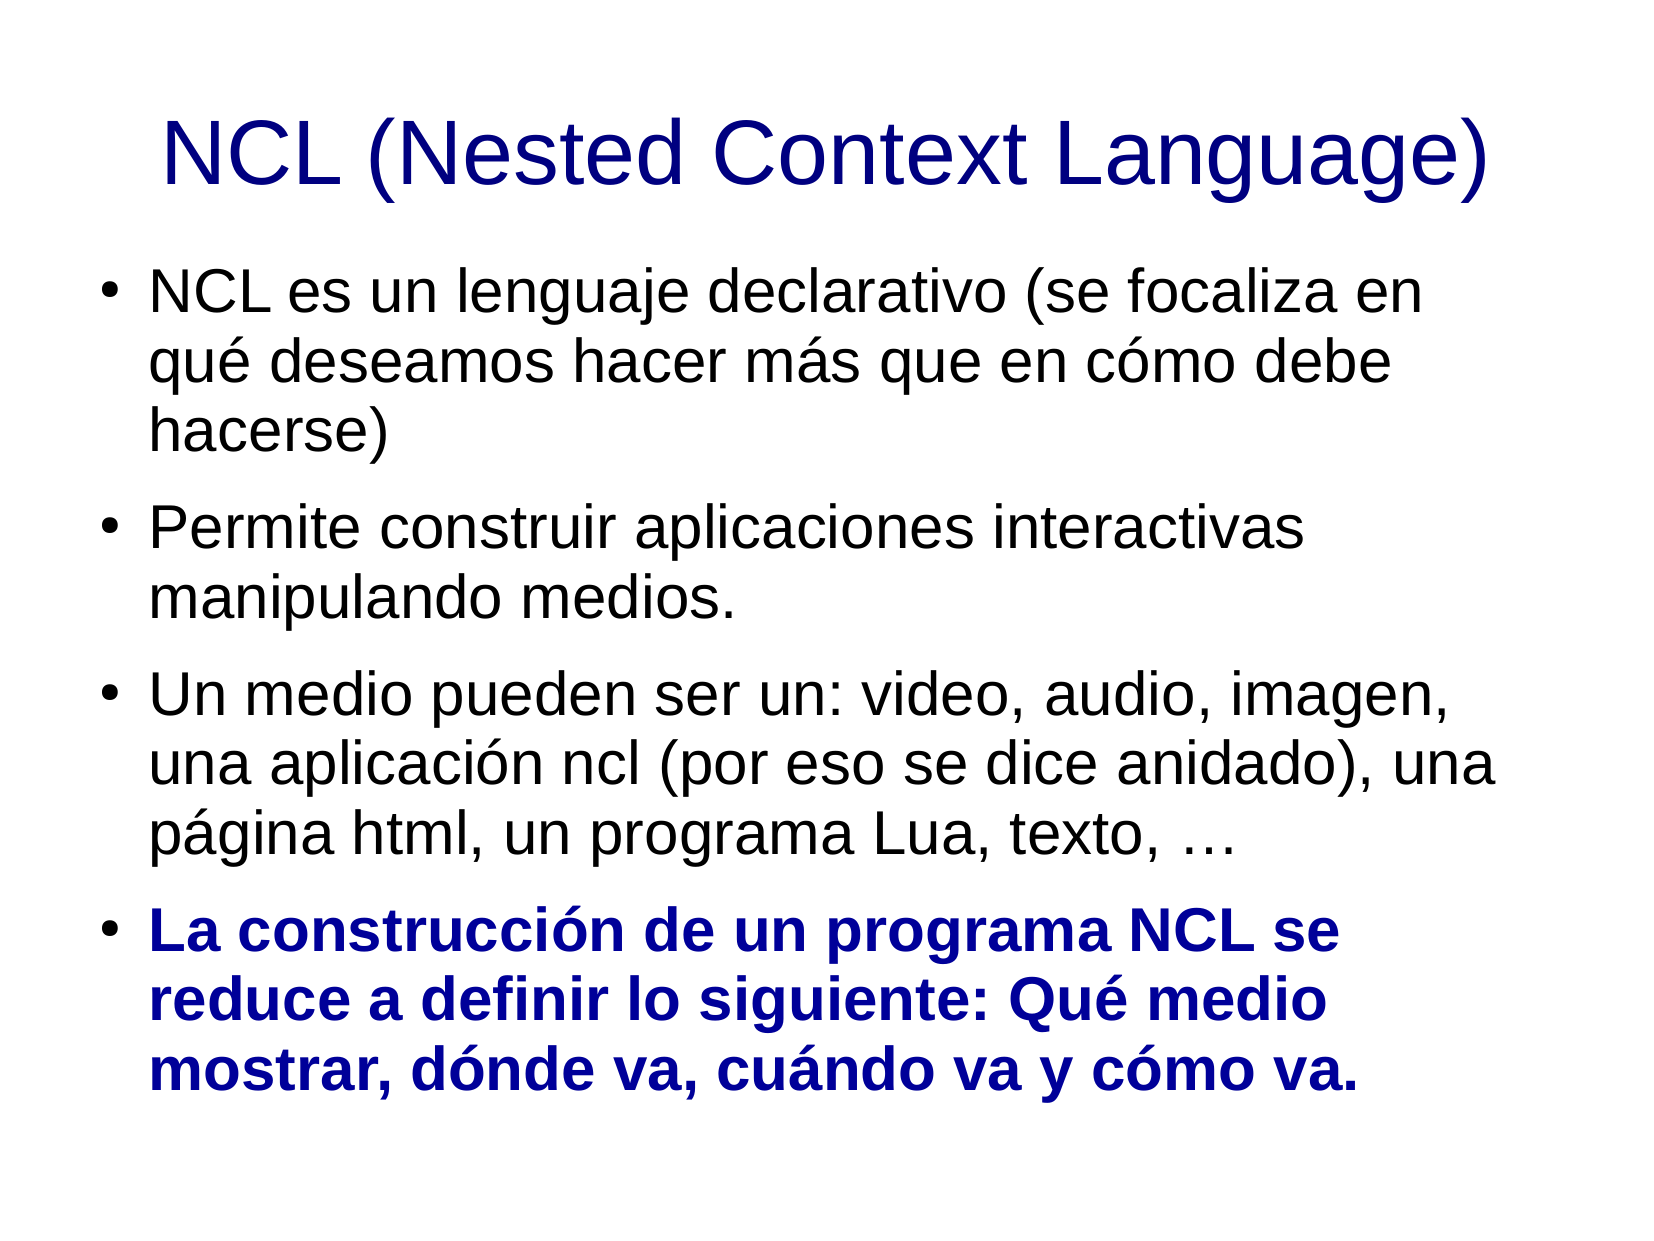

# NCL (Nested Context Language)
NCL es un lenguaje declarativo (se focaliza en qué deseamos hacer más que en cómo debe hacerse)
Permite construir aplicaciones interactivas manipulando medios.
Un medio pueden ser un: video, audio, imagen, una aplicación ncl (por eso se dice anidado), una página html, un programa Lua, texto, …
La construcción de un programa NCL se reduce a definir lo siguiente: Qué medio mostrar, dónde va, cuándo va y cómo va.